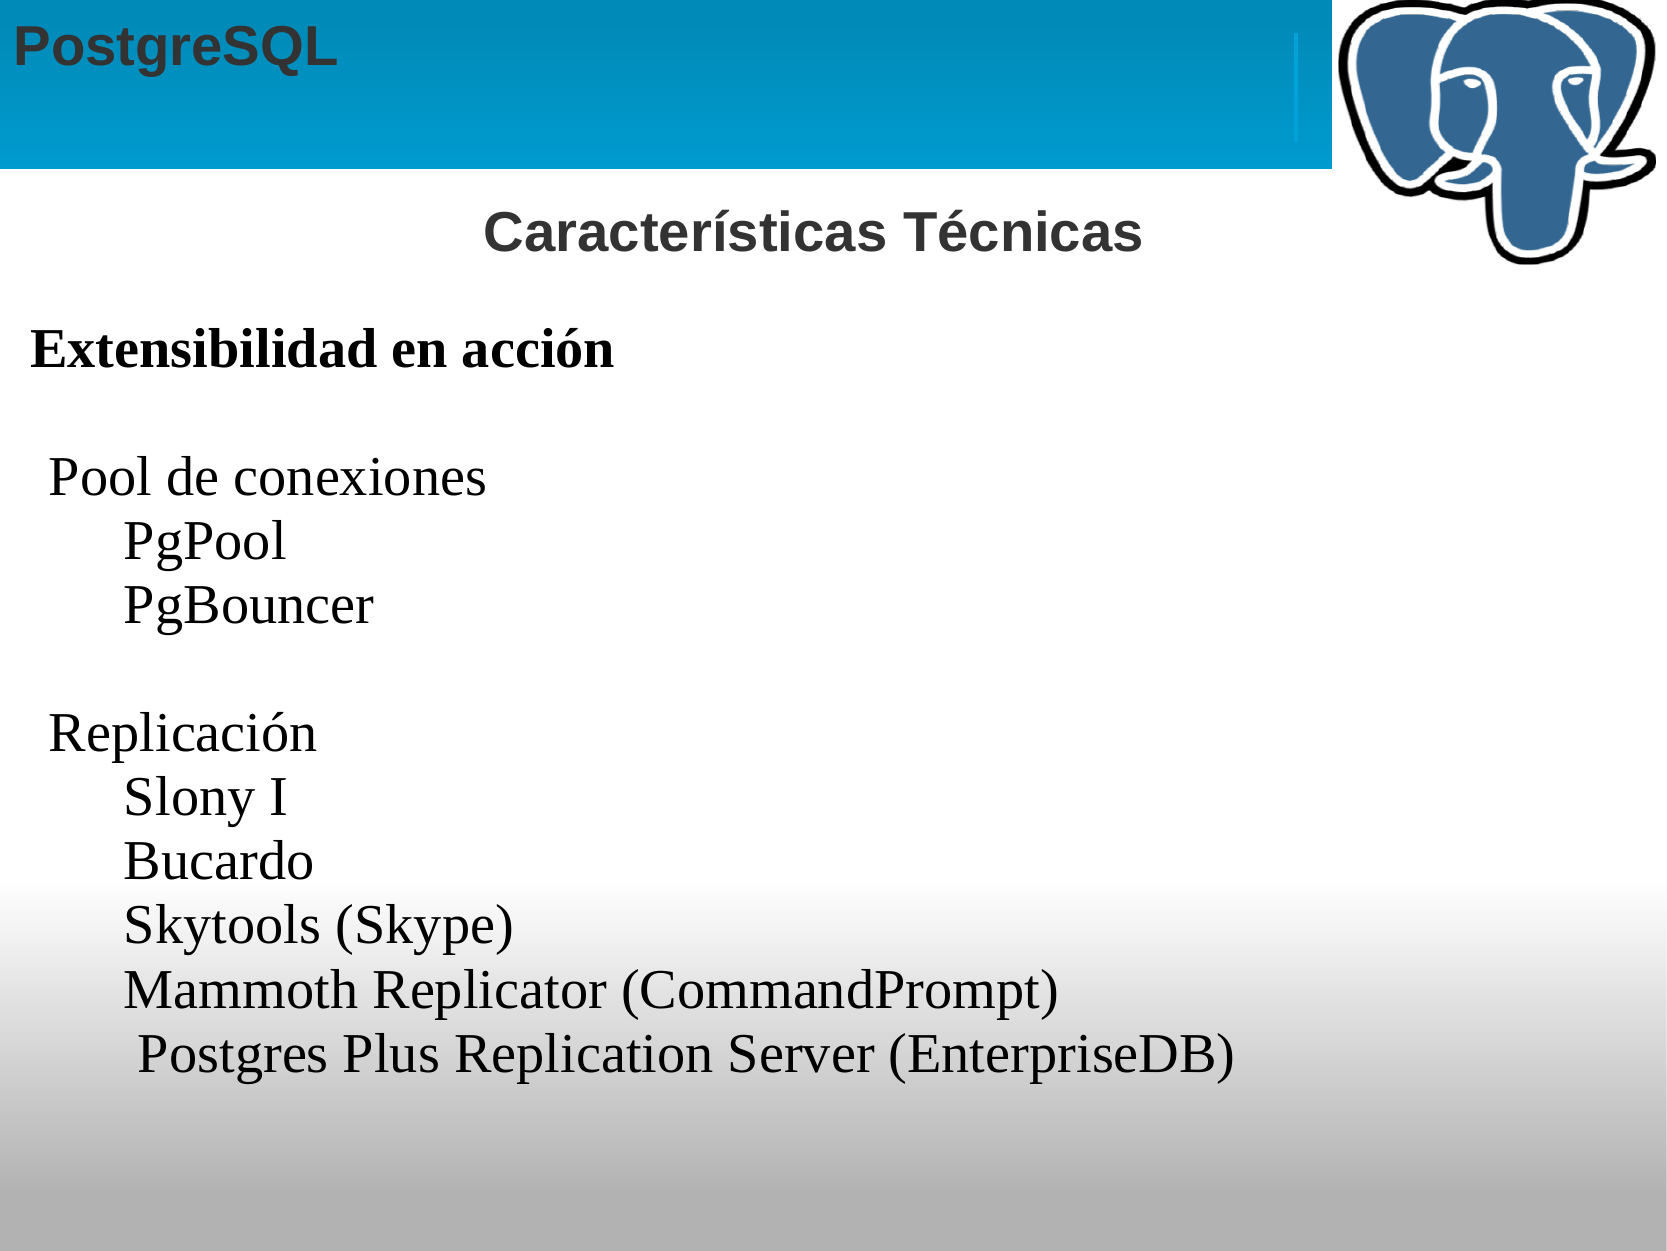

PostgreSQL
Características Técnicas
Extensibilidad en acción
Pool de conexiones
PgPool
PgBouncer
Replicación
Slony I
Bucardo
Skytools (Skype)
Mammoth Replicator (CommandPrompt)
 Postgres Plus Replication Server (EnterpriseDB)